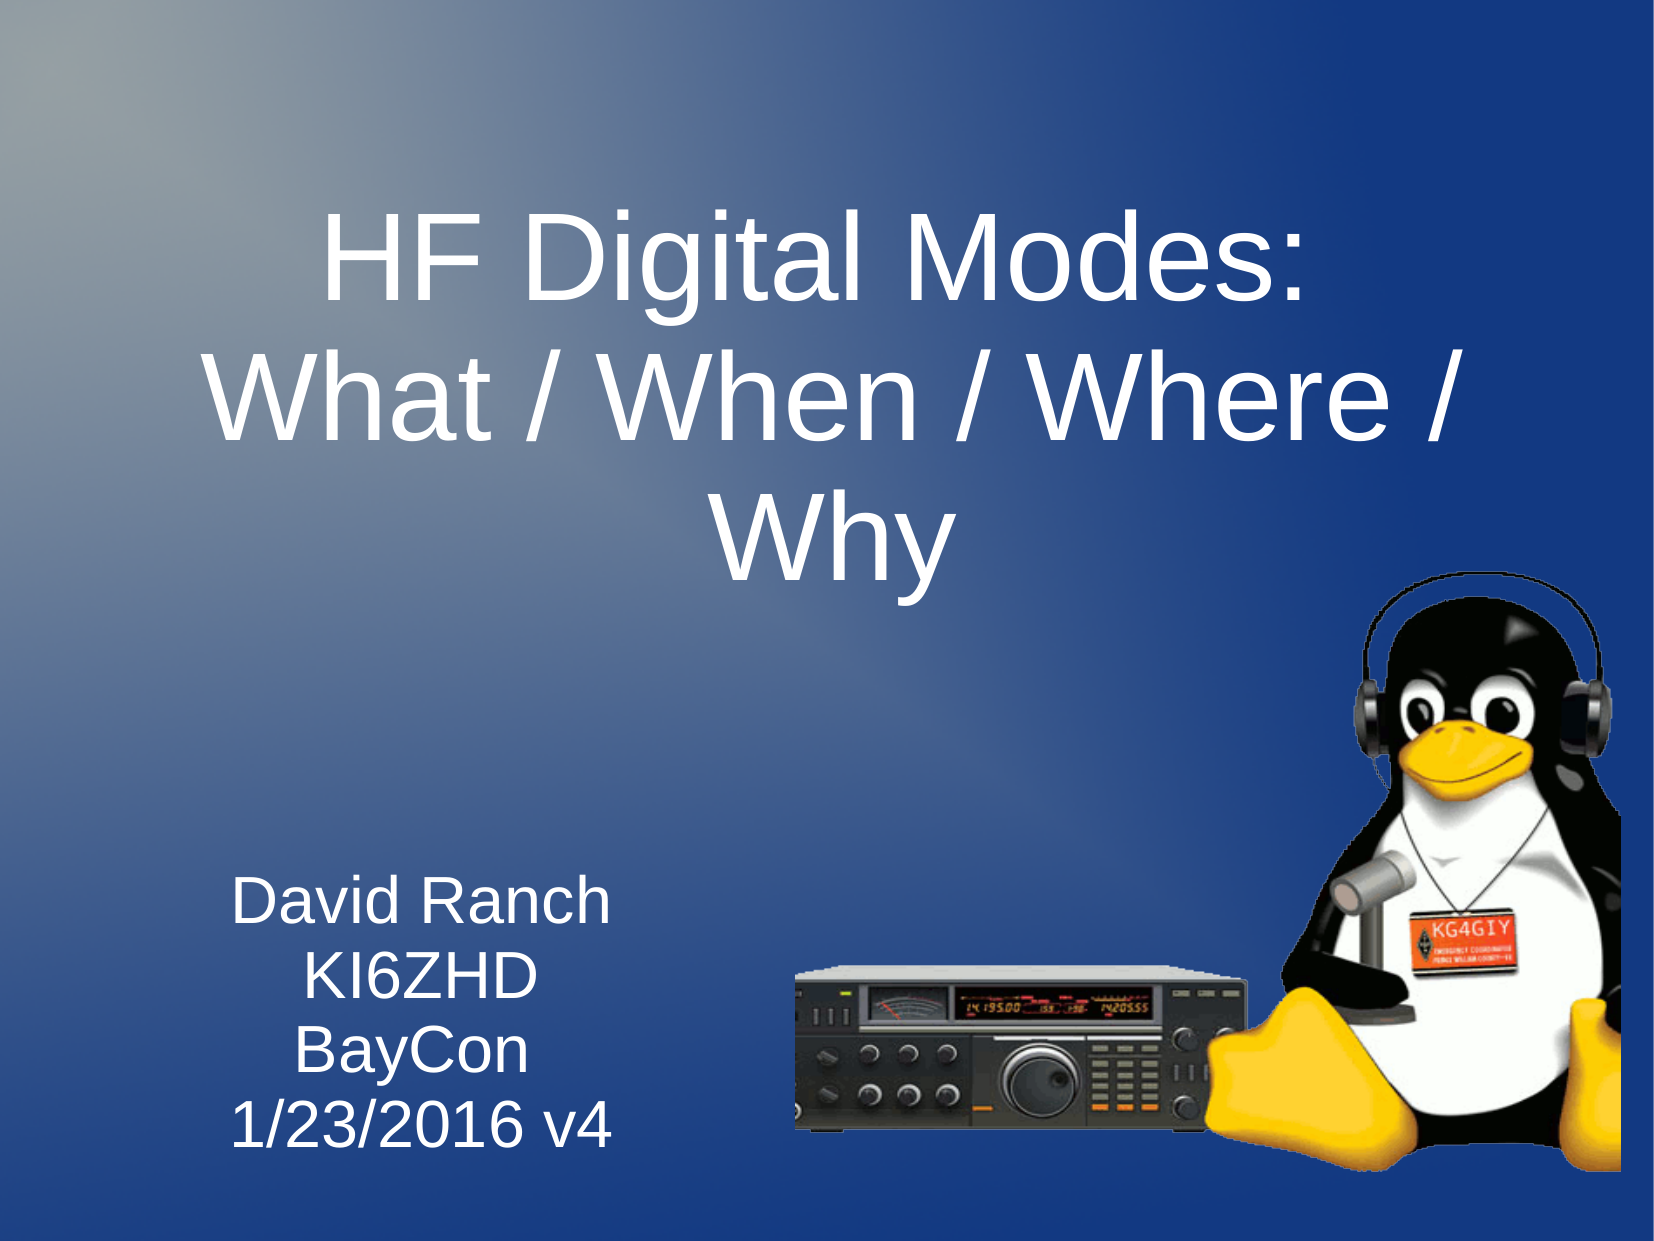

# HF Digital Modes: What / When / Where / Why
David Ranch
KI6ZHD
BayCon
1/23/2016 v4